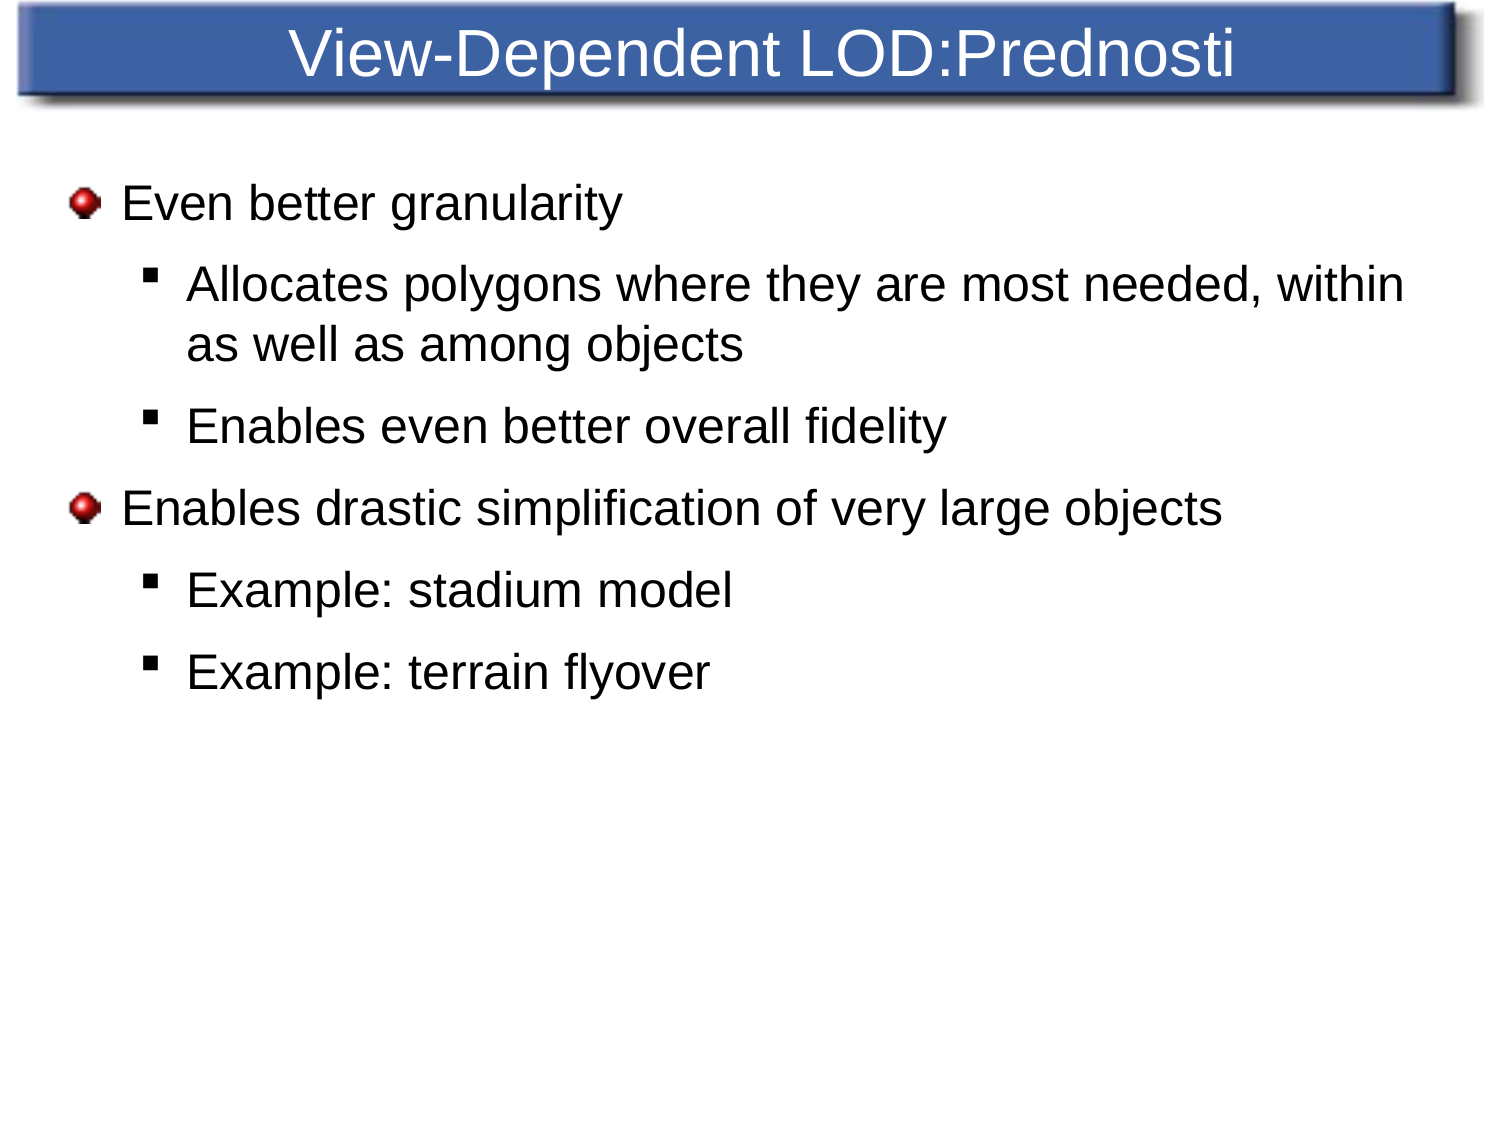

# View-Dependent LOD:Prednosti
Even better granularity
Allocates polygons where they are most needed, within as well as among objects
Enables even better overall fidelity
Enables drastic simplification of very large objects
Example: stadium model
Example: terrain flyover